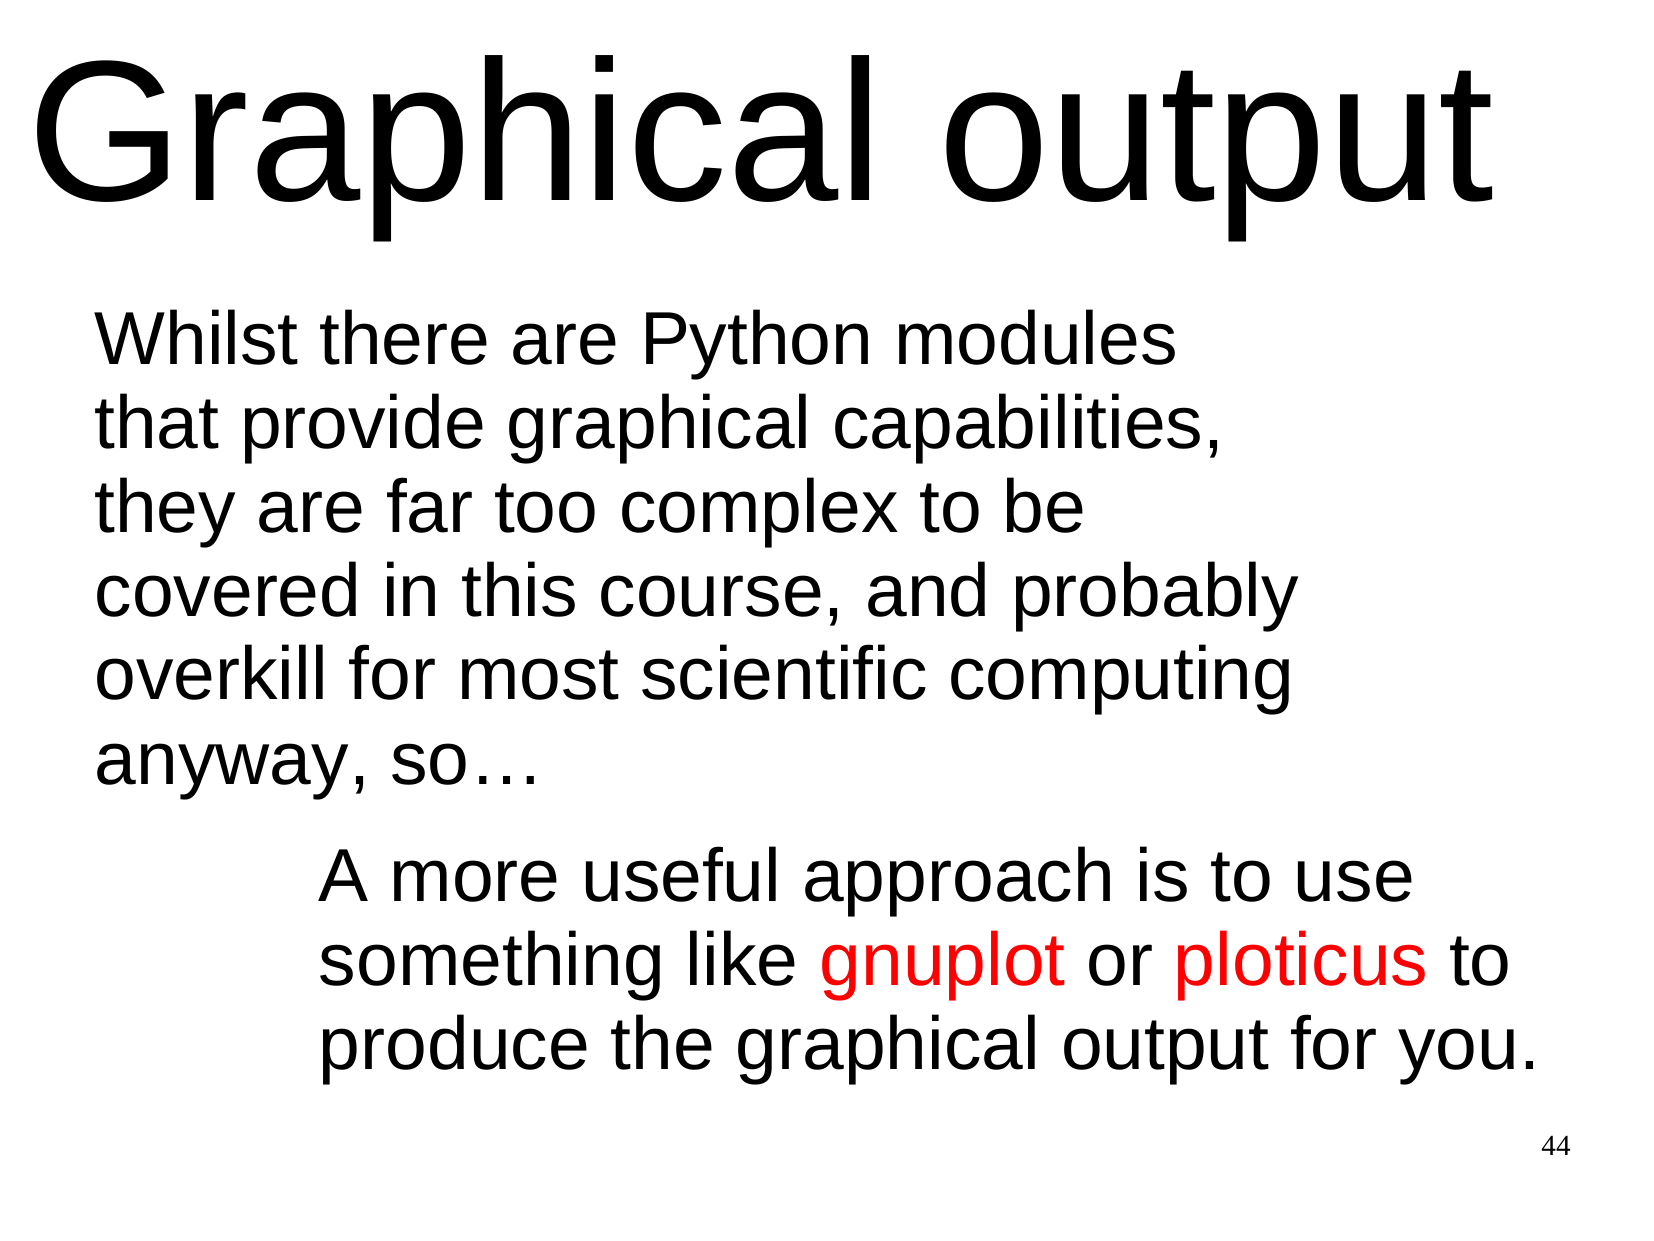

Graphical output
Whilst there are Python modules
that provide graphical capabilities,
they are far too complex to be
covered in this course, and probably
overkill for most scientific computing
anyway, so…
A more useful approach is to use
something like gnuplot or ploticus to
produce the graphical output for you.
44